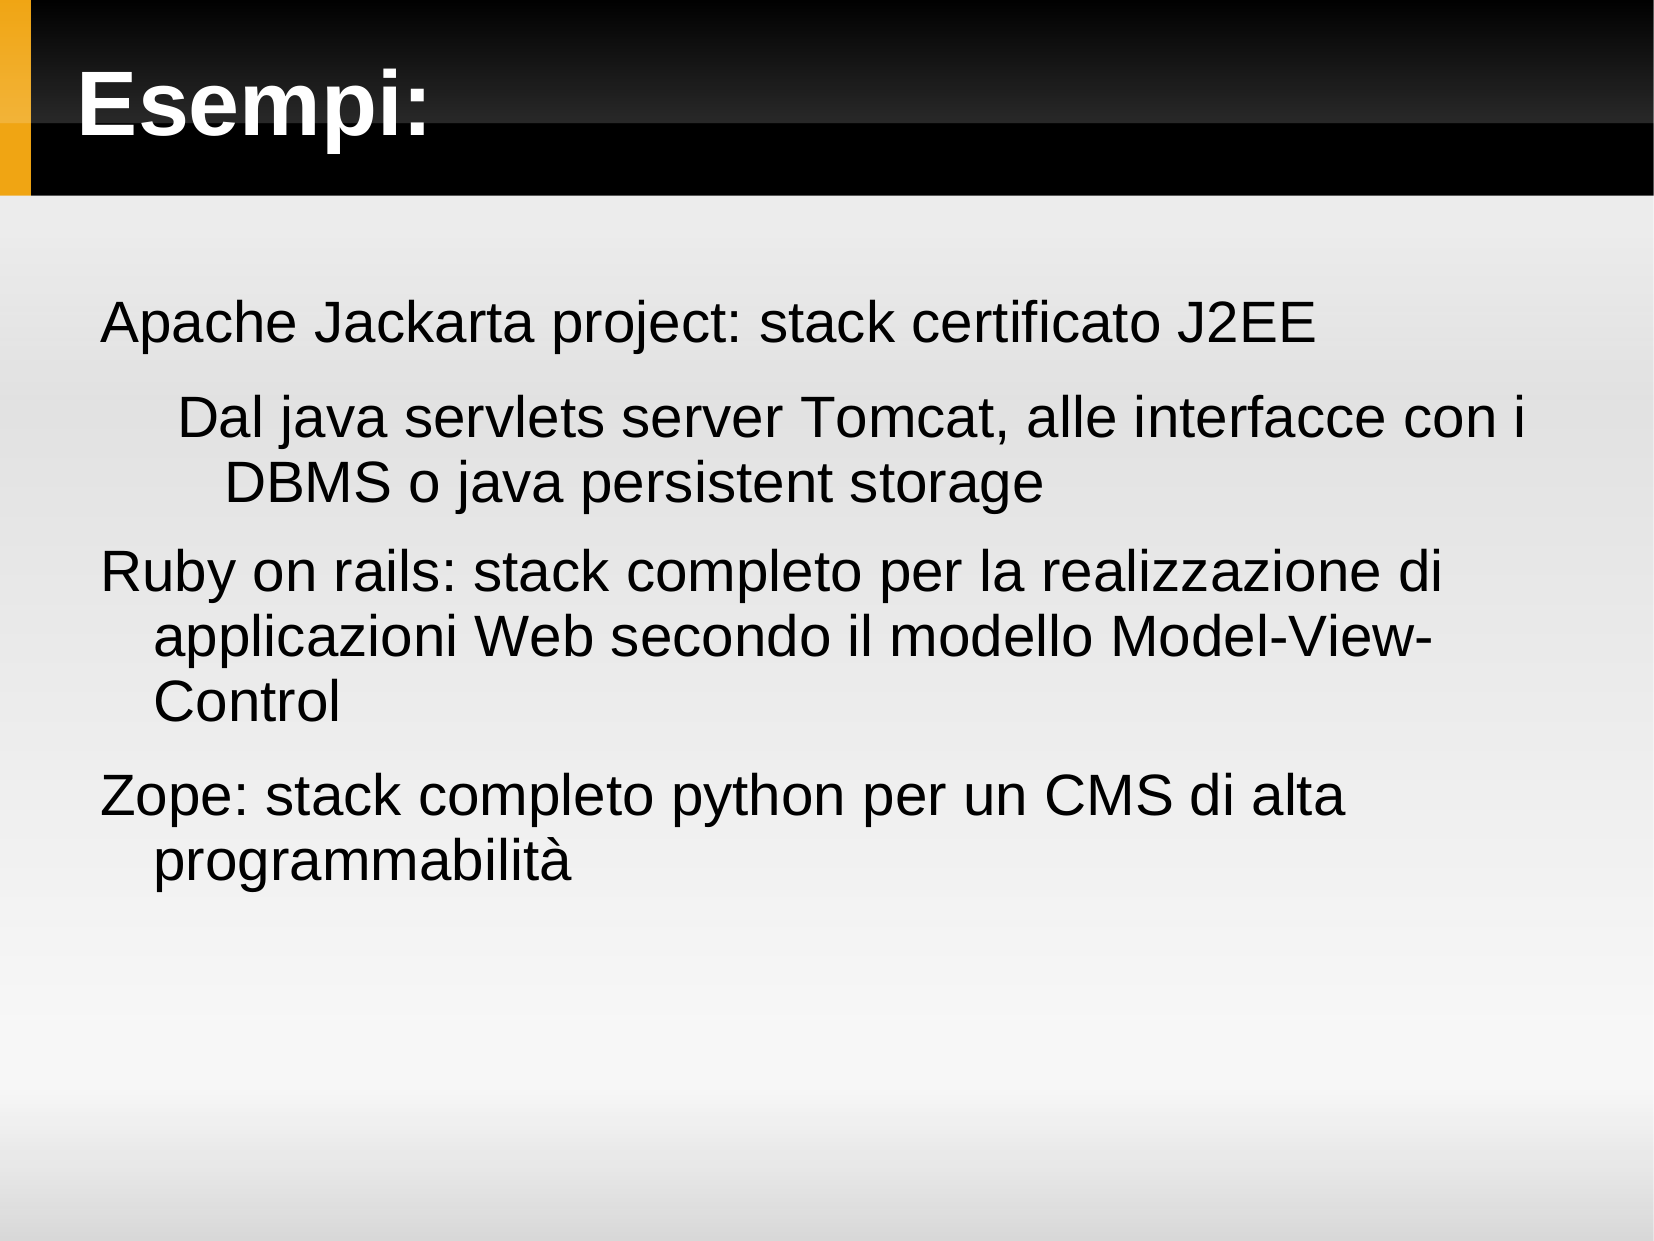

# Esempi:
Apache Jackarta project: stack certificato J2EE
Dal java servlets server Tomcat, alle interfacce con i DBMS o java persistent storage
Ruby on rails: stack completo per la realizzazione di applicazioni Web secondo il modello Model-View-Control
Zope: stack completo python per un CMS di alta programmabilità